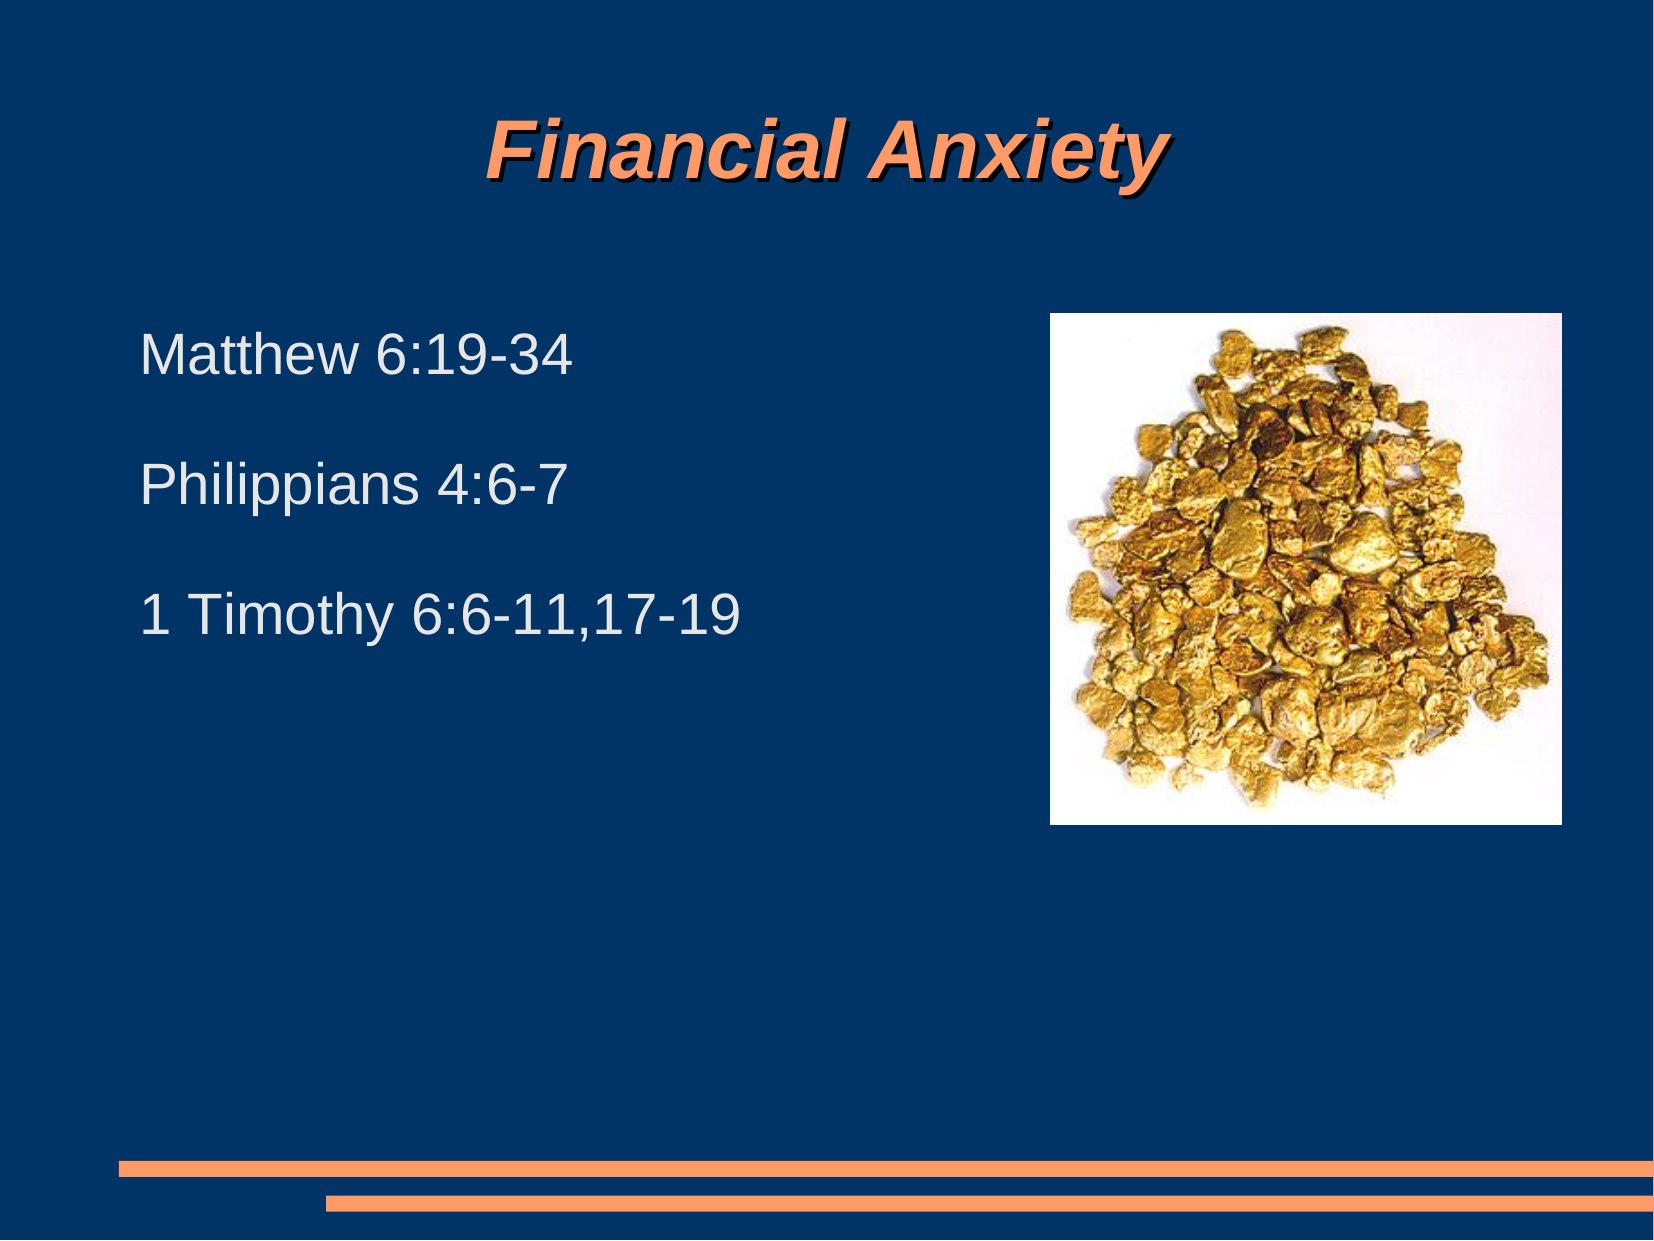

# Financial Anxiety
Matthew 6:19-34
Philippians 4:6-7
1 Timothy 6:6-11,17-19